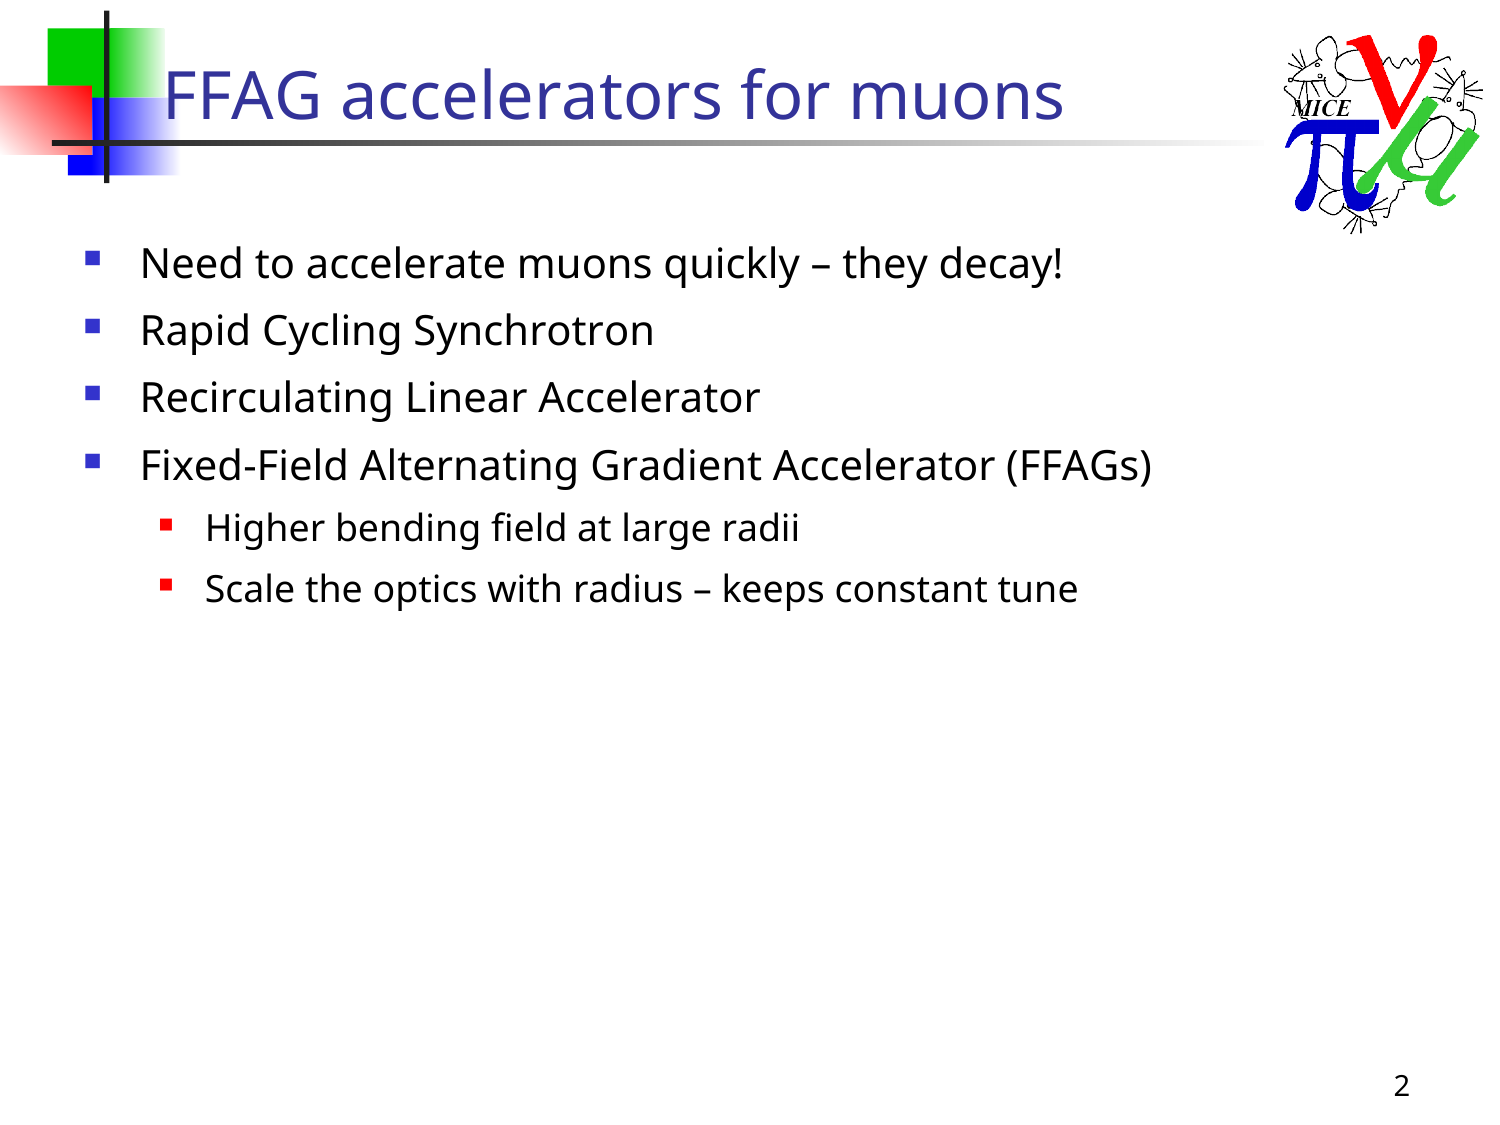

# FFAG accelerators for muons
Need to accelerate muons quickly – they decay!
Rapid Cycling Synchrotron
Recirculating Linear Accelerator
Fixed-Field Alternating Gradient Accelerator (FFAGs)
Higher bending field at large radii
Scale the optics with radius – keeps constant tune
2